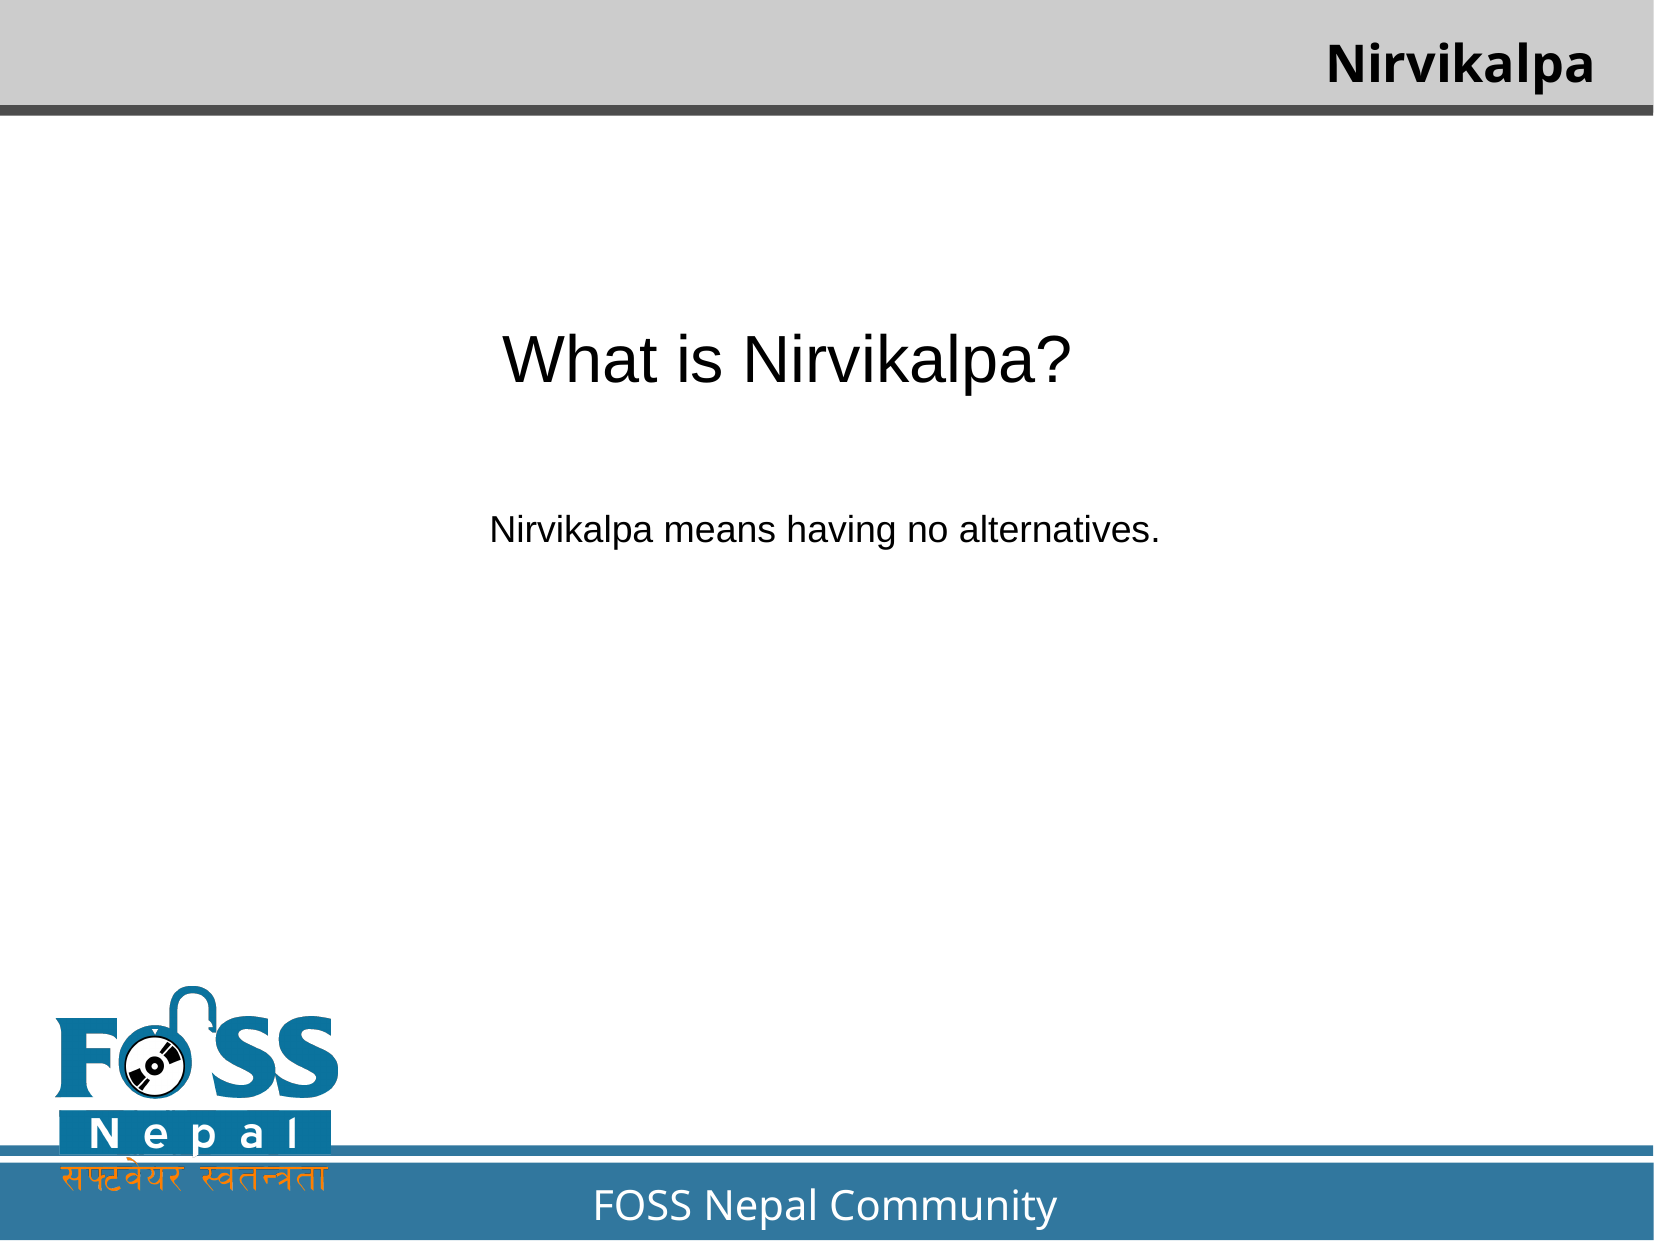

Nirvikalpa
What is Nirvikalpa?
Nirvikalpa means having no alternatives.